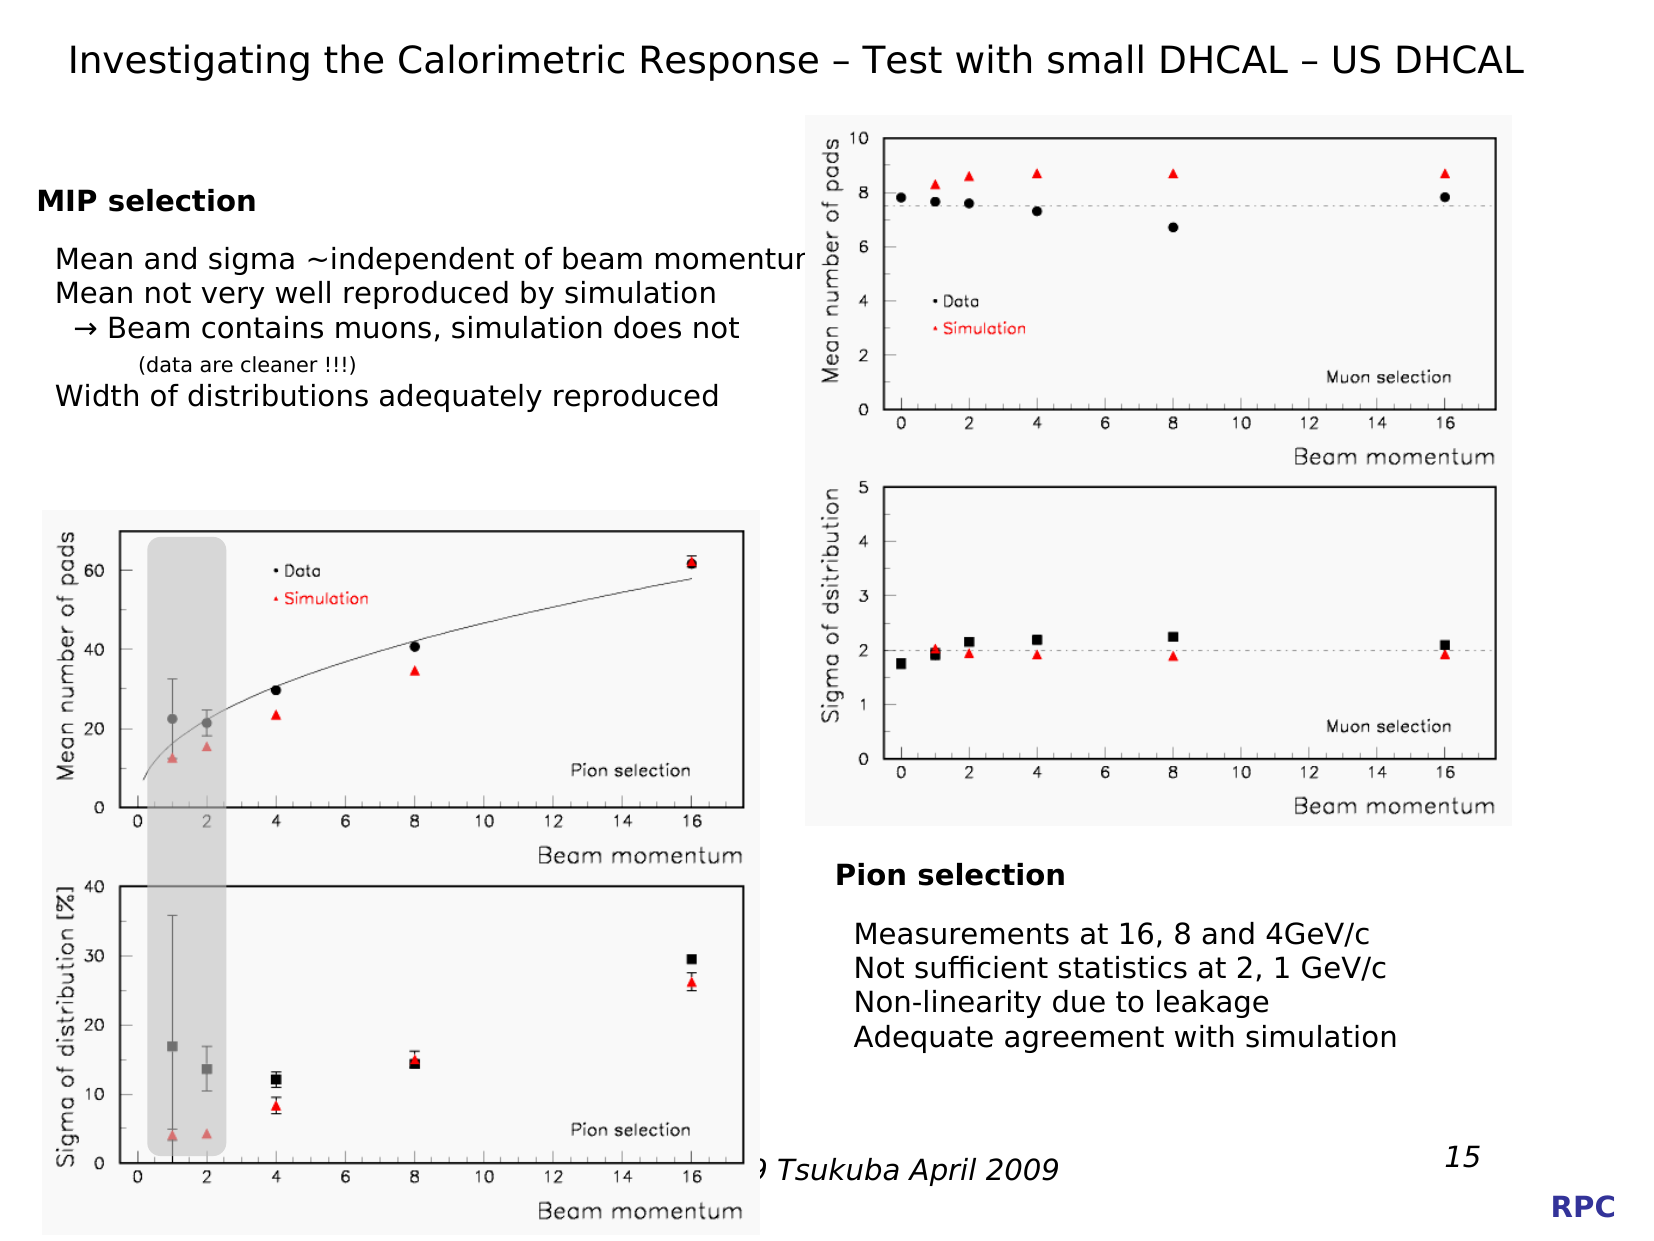

Investigating the Calorimetric Response – Test with small DHCAL – US DHCAL
MIP selection
 Mean and sigma ~independent of beam momentum
 Mean not very well reproduced by simulation
 → Beam contains muons, simulation does not
 (data are cleaner !!!)
 Width of distributions adequately reproduced
Pion selection
 Measurements at 16, 8 and 4GeV/c
 Not sufficient statistics at 2, 1 GeV/c
 Non-linearity due to leakage
 Adequate agreement with simulation
RPC